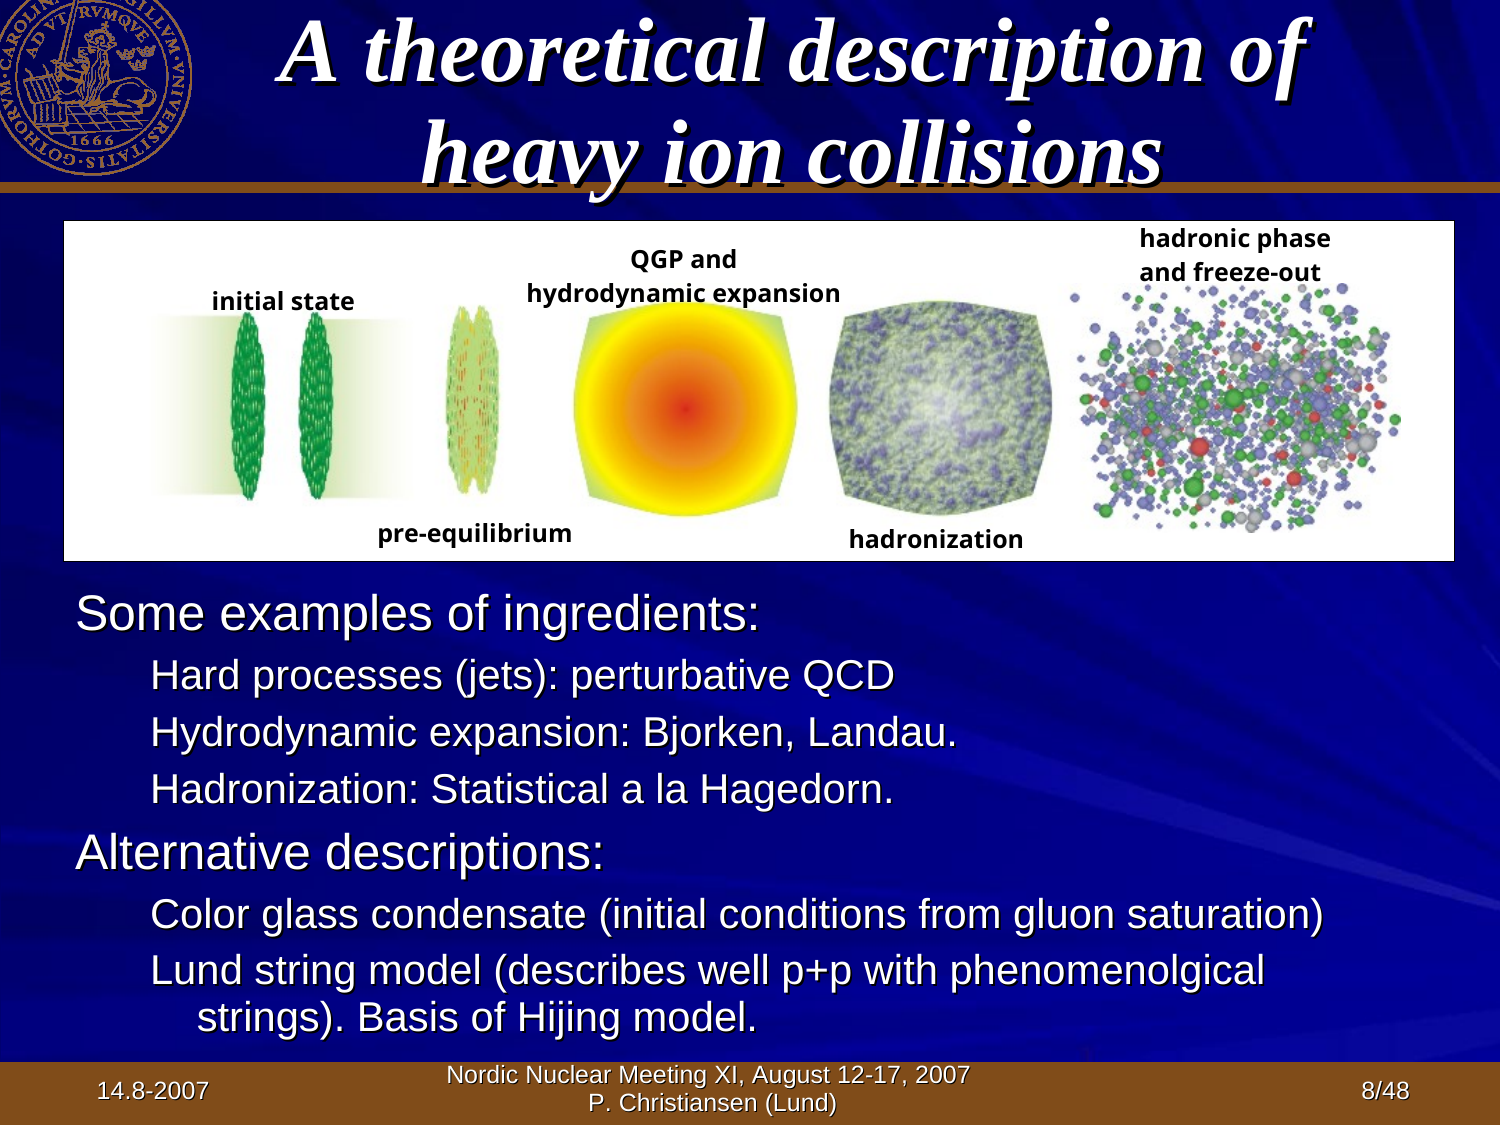

# A theoretical description of heavy ion collisions
hadronic phase
and freeze-out
QGP and
hydrodynamic expansion
initial state
pre-equilibrium
hadronization
Some examples of ingredients:
Hard processes (jets): perturbative QCD
Hydrodynamic expansion: Bjorken, Landau.
Hadronization: Statistical a la Hagedorn.
Alternative descriptions:
Color glass condensate (initial conditions from gluon saturation)
Lund string model (describes well p+p with phenomenolgical strings). Basis of Hijing model.
8